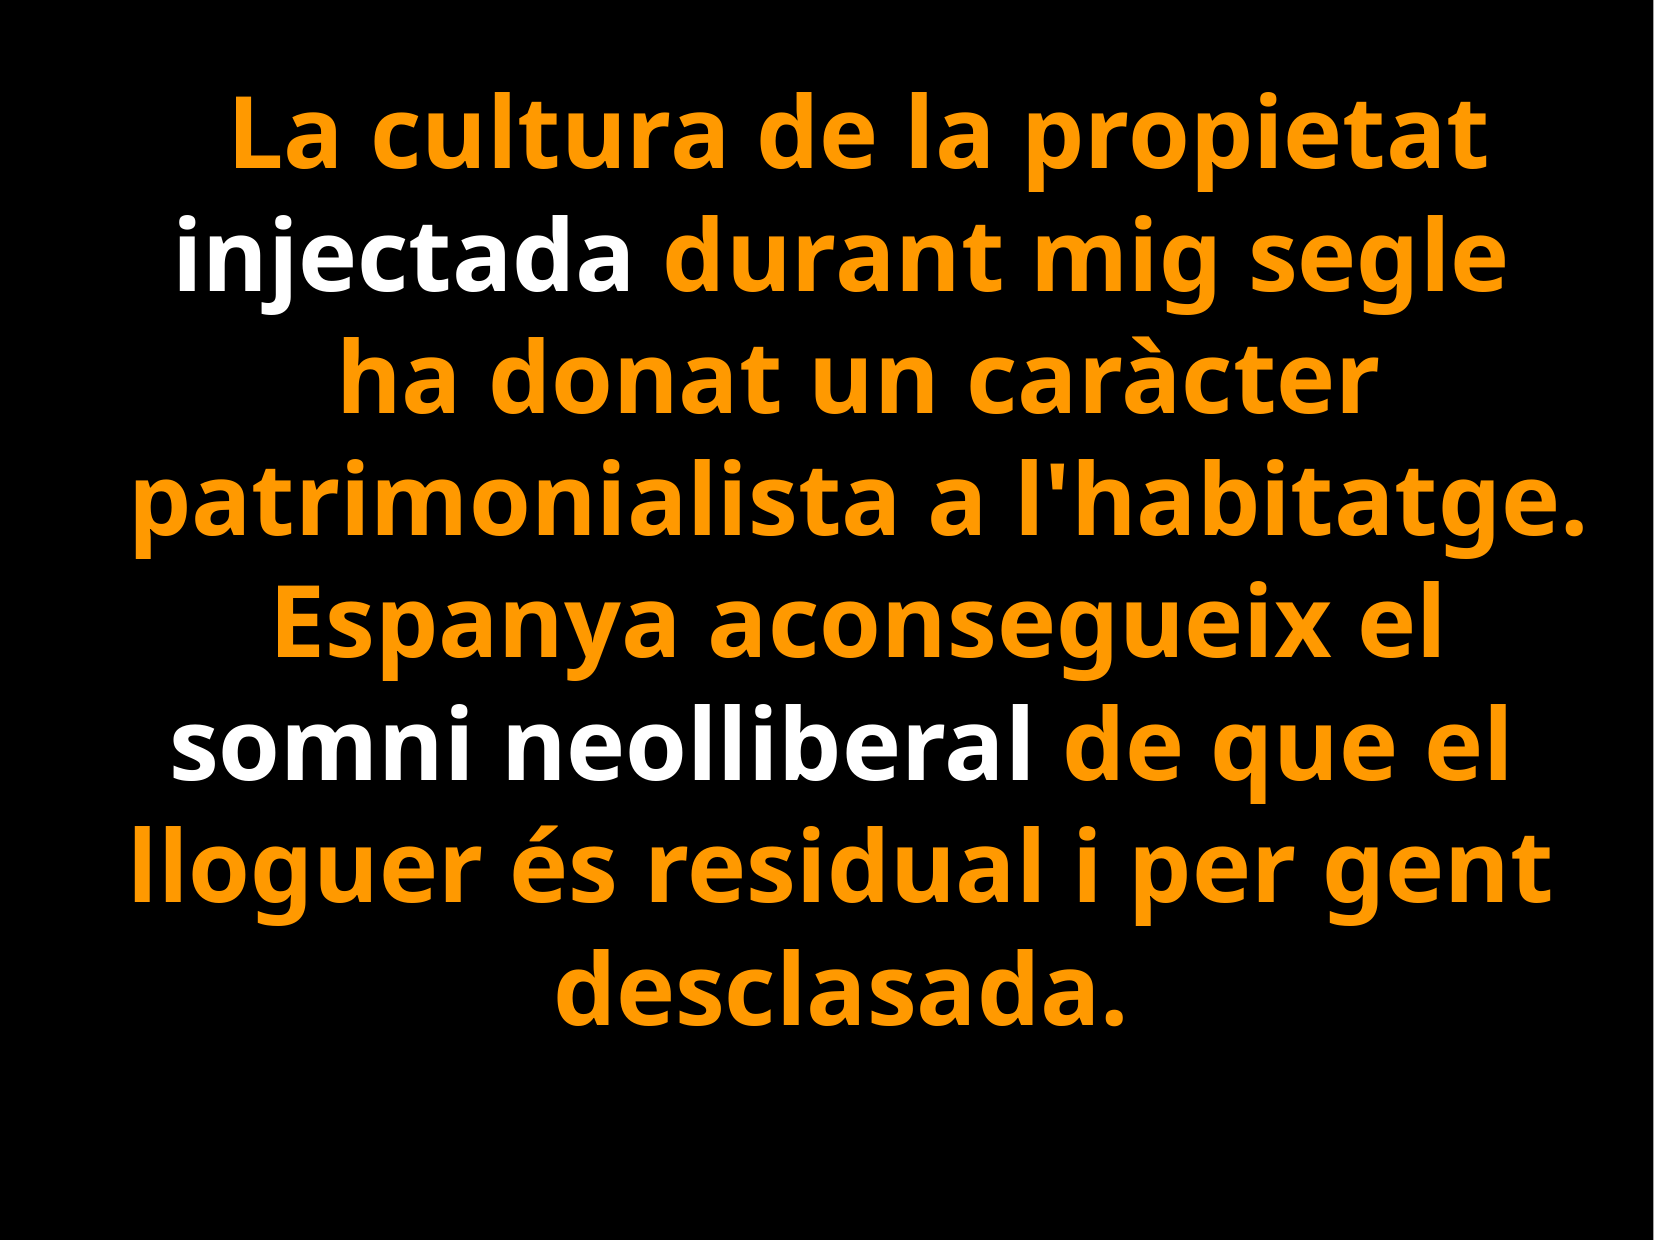

La cultura de la propietat injectada durant mig segle
ha donat un caràcter
patrimonialista a l'habitatge.
Espanya aconsegueix el somni neolliberal de que el lloguer és residual i per gent desclasada.